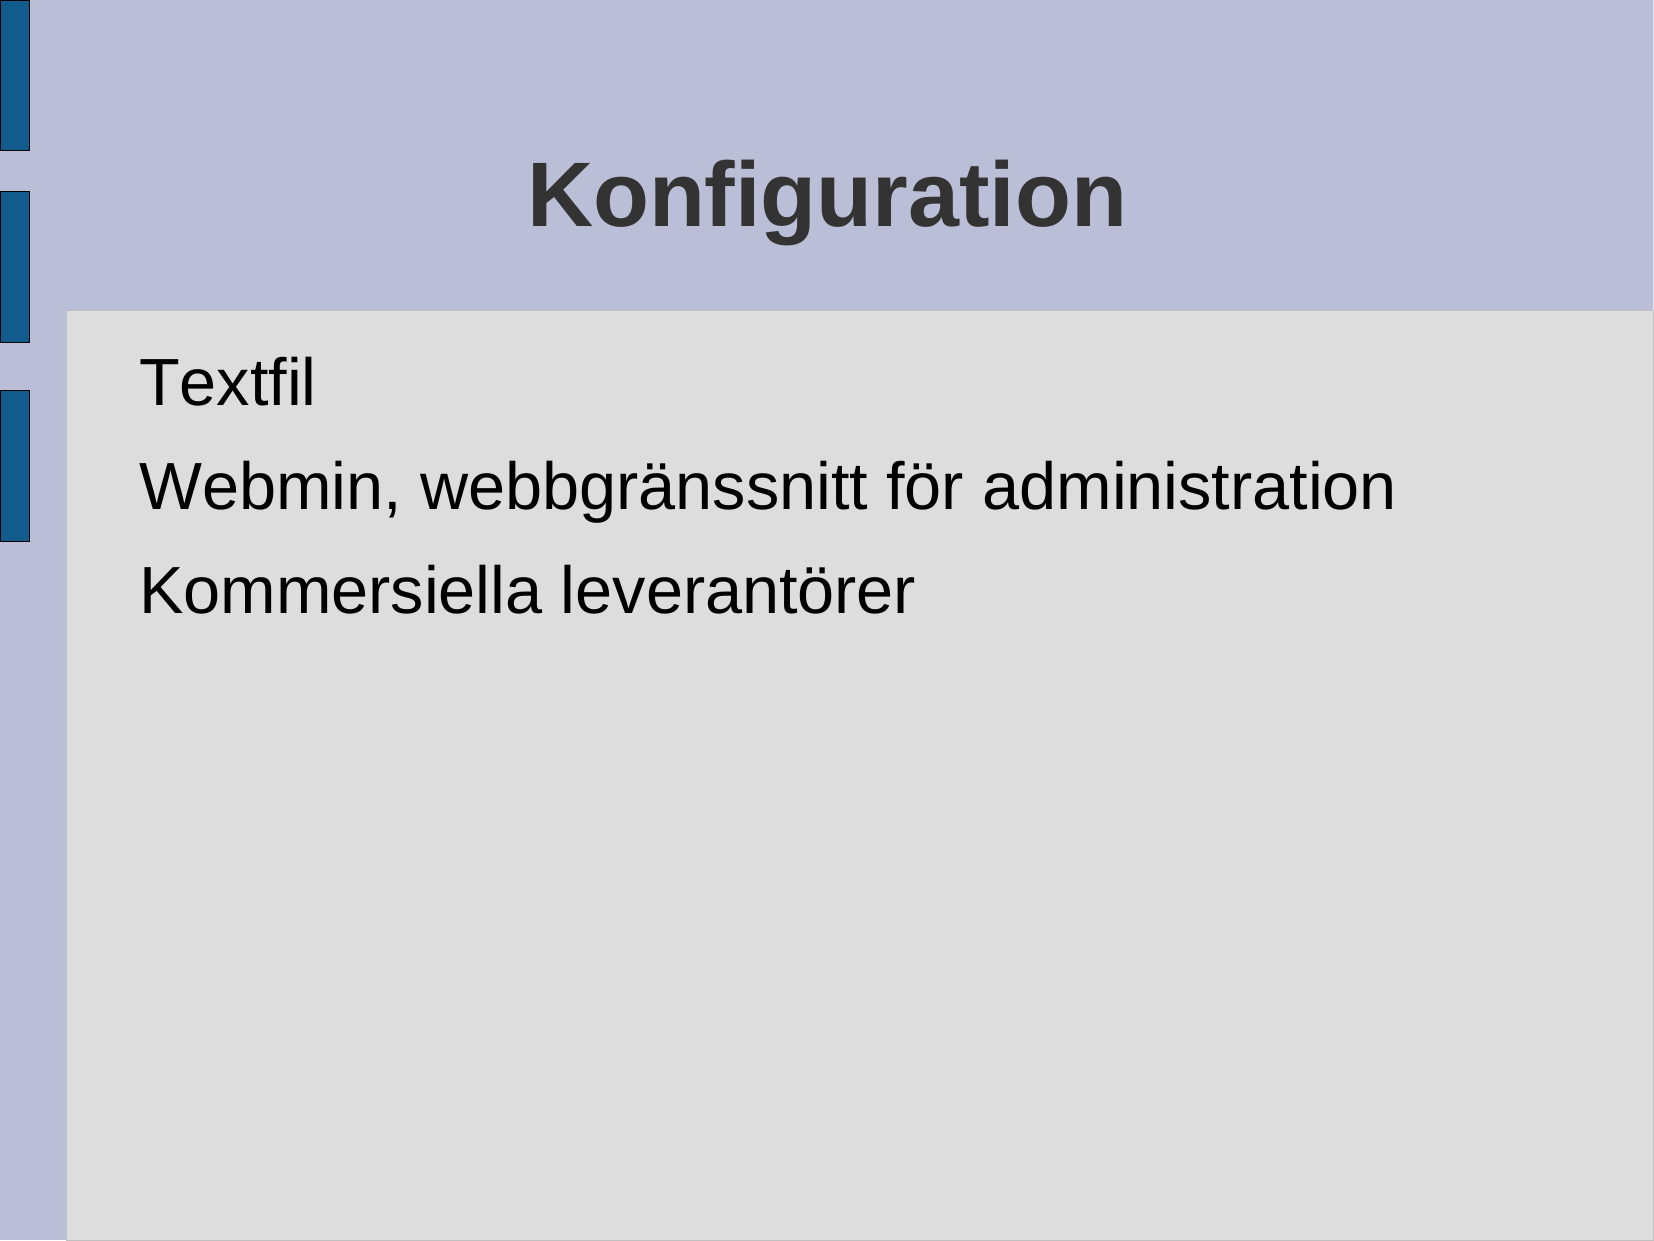

# Konfiguration
Textfil
Webmin, webbgränssnitt för administration
Kommersiella leverantörer